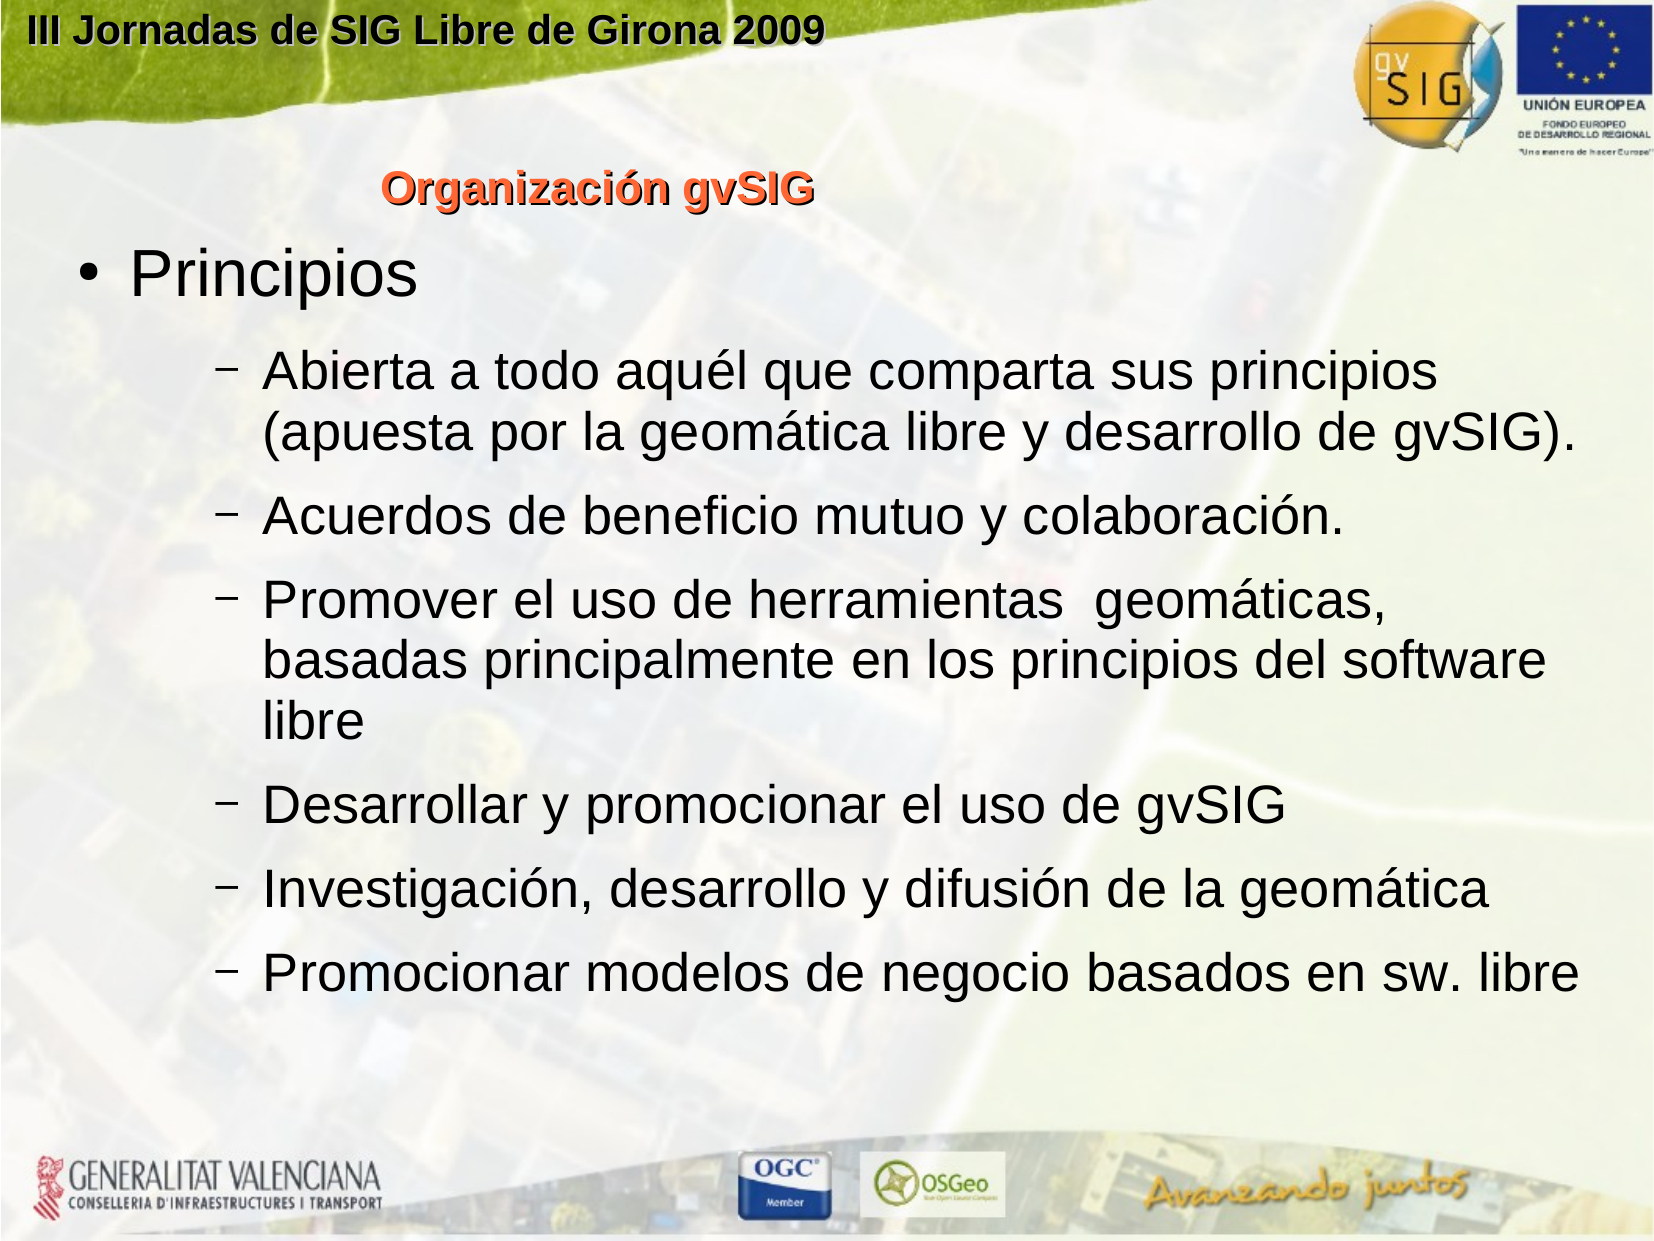

#
Organización gvSIG
Principios
Abierta a todo aquél que comparta sus principios (apuesta por la geomática libre y desarrollo de gvSIG).
Acuerdos de beneficio mutuo y colaboración.
Promover el uso de herramientas geomáticas, basadas principalmente en los principios del software libre
Desarrollar y promocionar el uso de gvSIG
Investigación, desarrollo y difusión de la geomática
Promocionar modelos de negocio basados en sw. libre